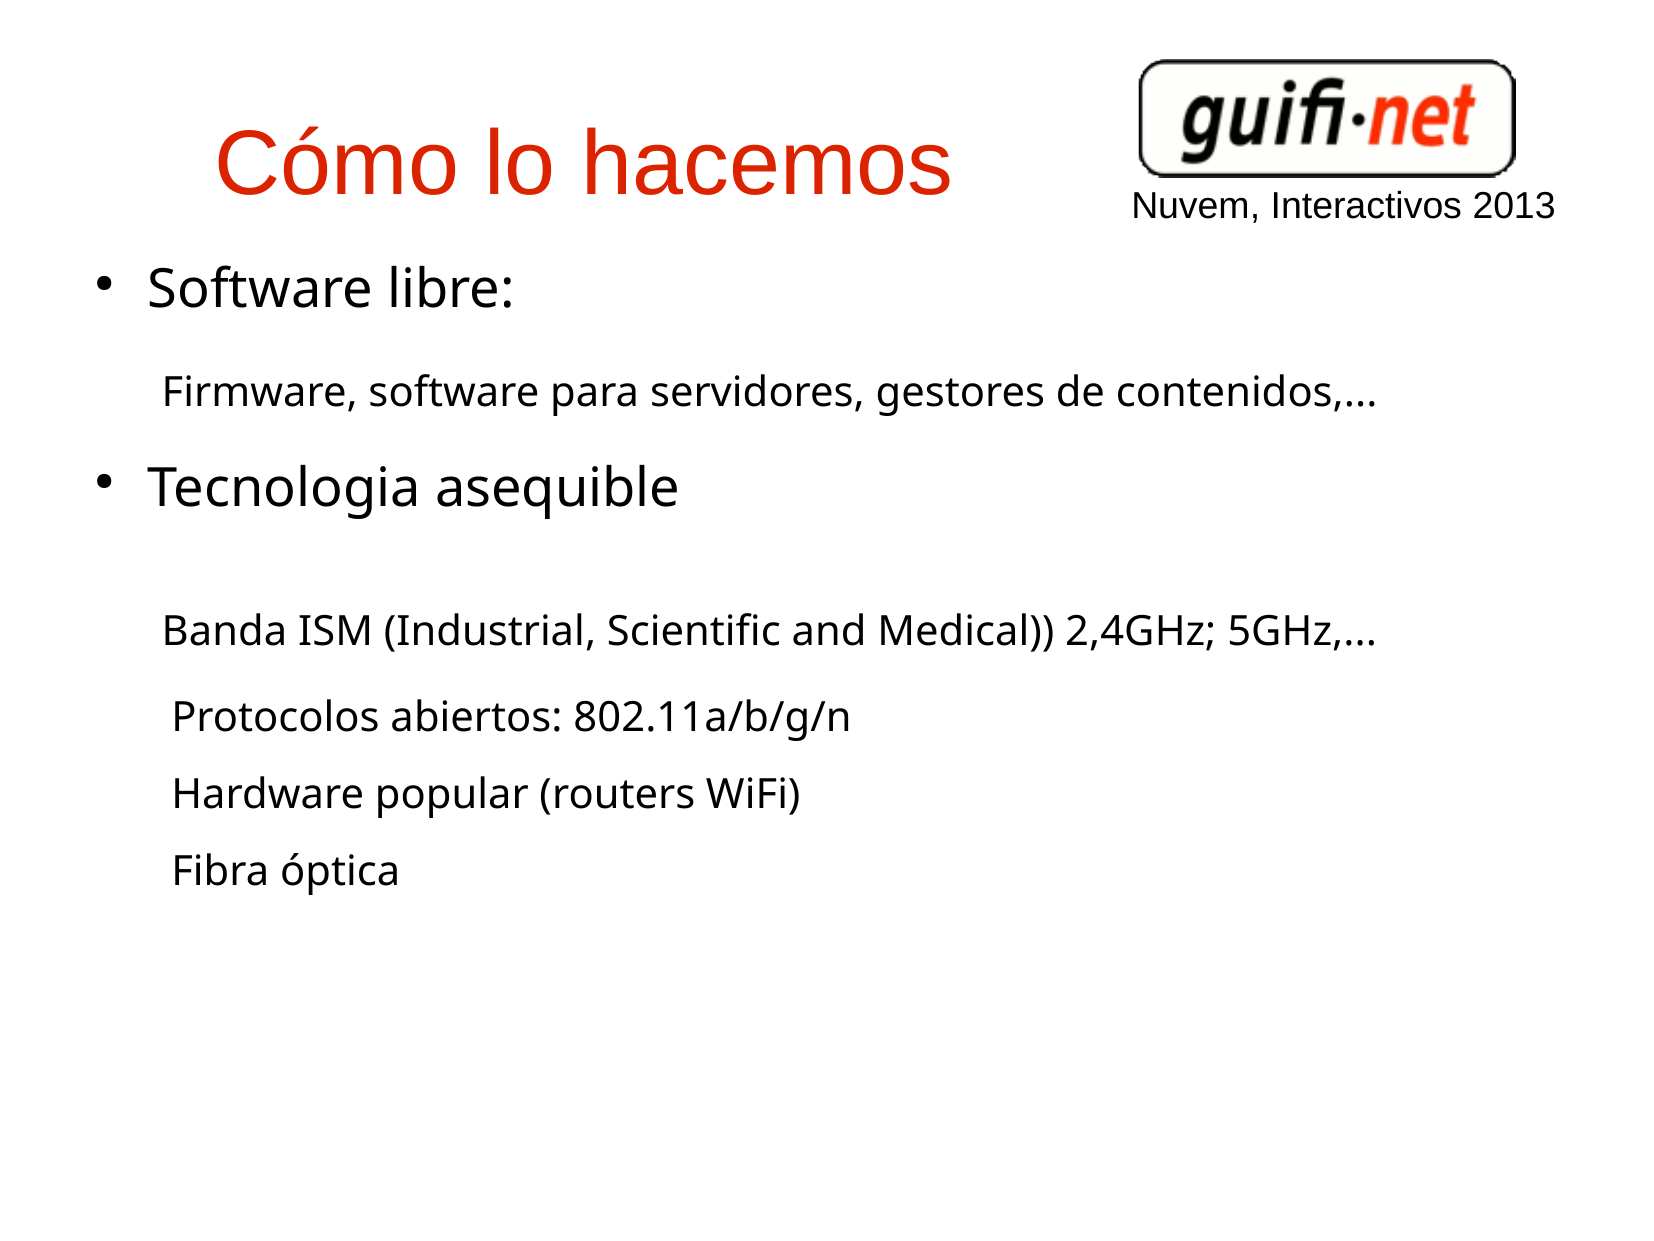

# Cómo lo hacemos
Nuvem, Interactivos 2013
Software libre:
 Firmware, software para servidores, gestores de contenidos,...
Tecnologia asequible
 Banda ISM (Industrial, Scientific and Medical)) 2,4GHz; 5GHz,...
Protocolos abiertos: 802.11a/b/g/n
Hardware popular (routers WiFi)
Fibra óptica